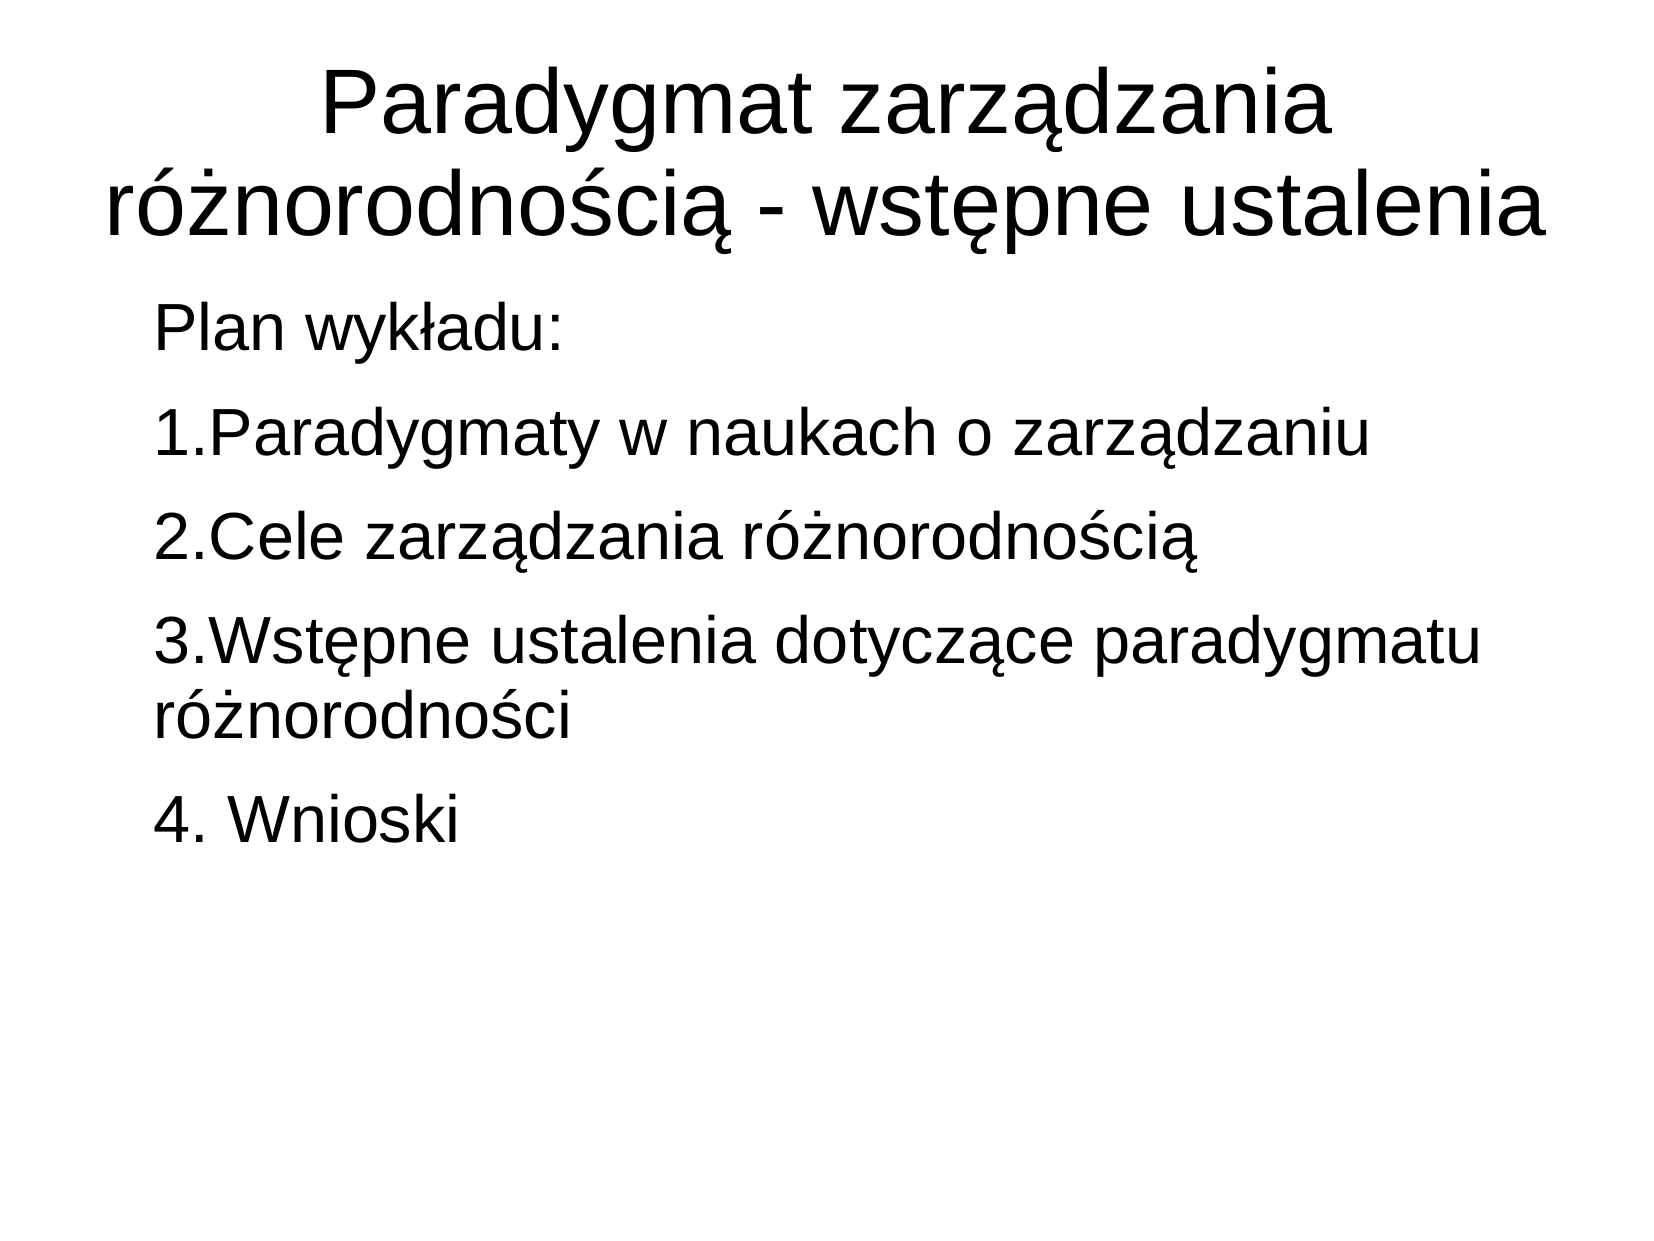

# Paradygmat zarządzania różnorodnością - wstępne ustalenia
Plan wykładu:
1.Paradygmaty w naukach o zarządzaniu
2.Cele zarządzania różnorodnością
3.Wstępne ustalenia dotyczące paradygmatu różnorodności
4. Wnioski